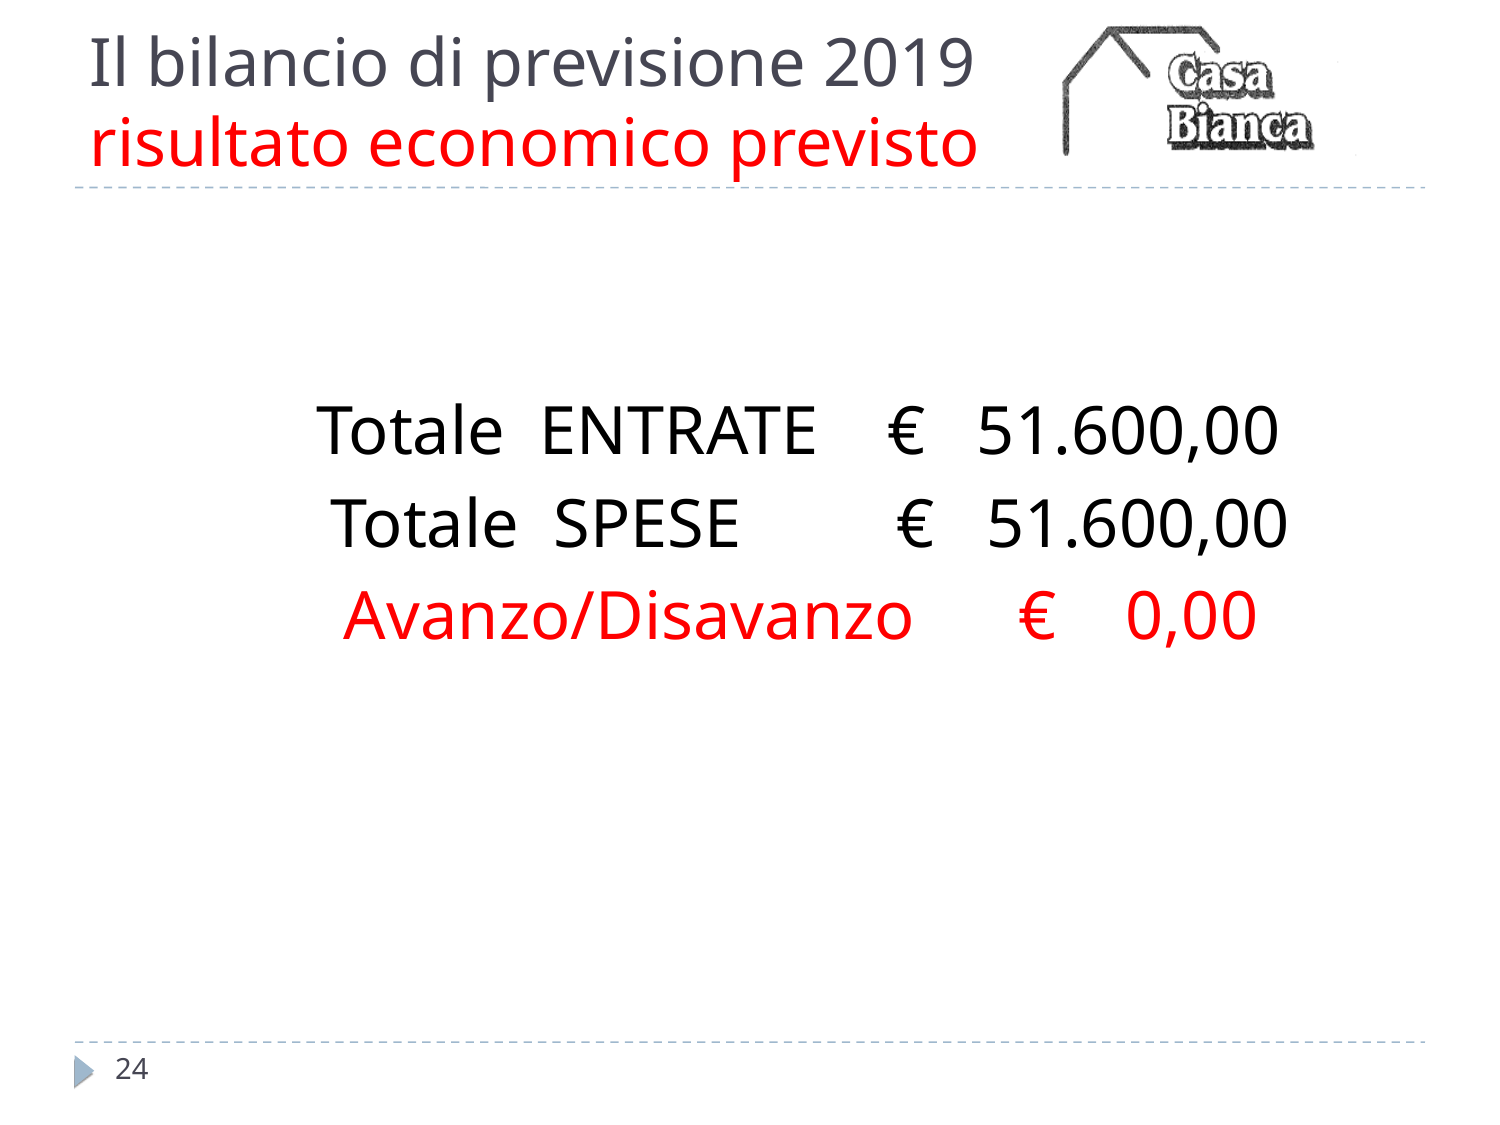

# Il bilancio di previsione 2019 risultato economico previsto
Totale ENTRATE € 51.600,00
 Totale SPESE 	 € 51.600,00
 Avanzo/Disavanzo € 0,00